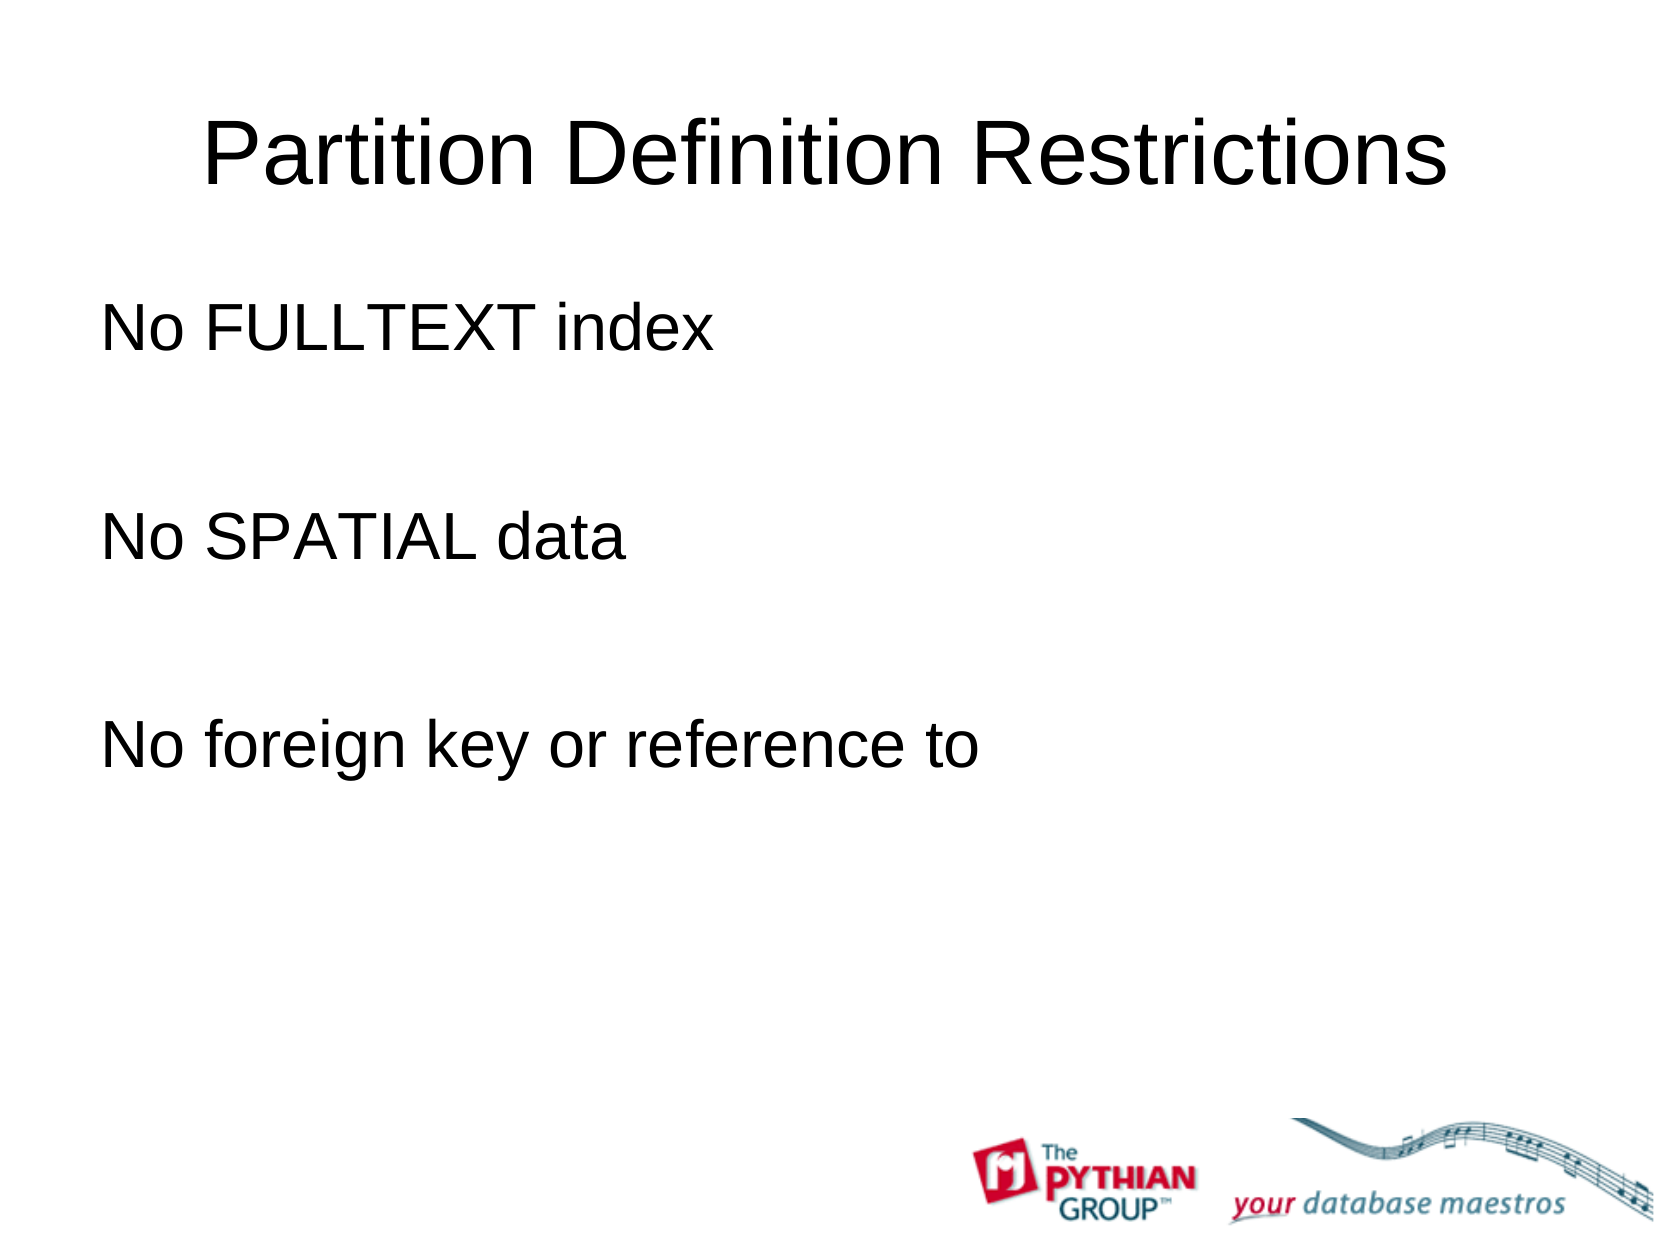

# Partition Definition Restrictions
No FULLTEXT index
No SPATIAL data
No foreign key or reference to